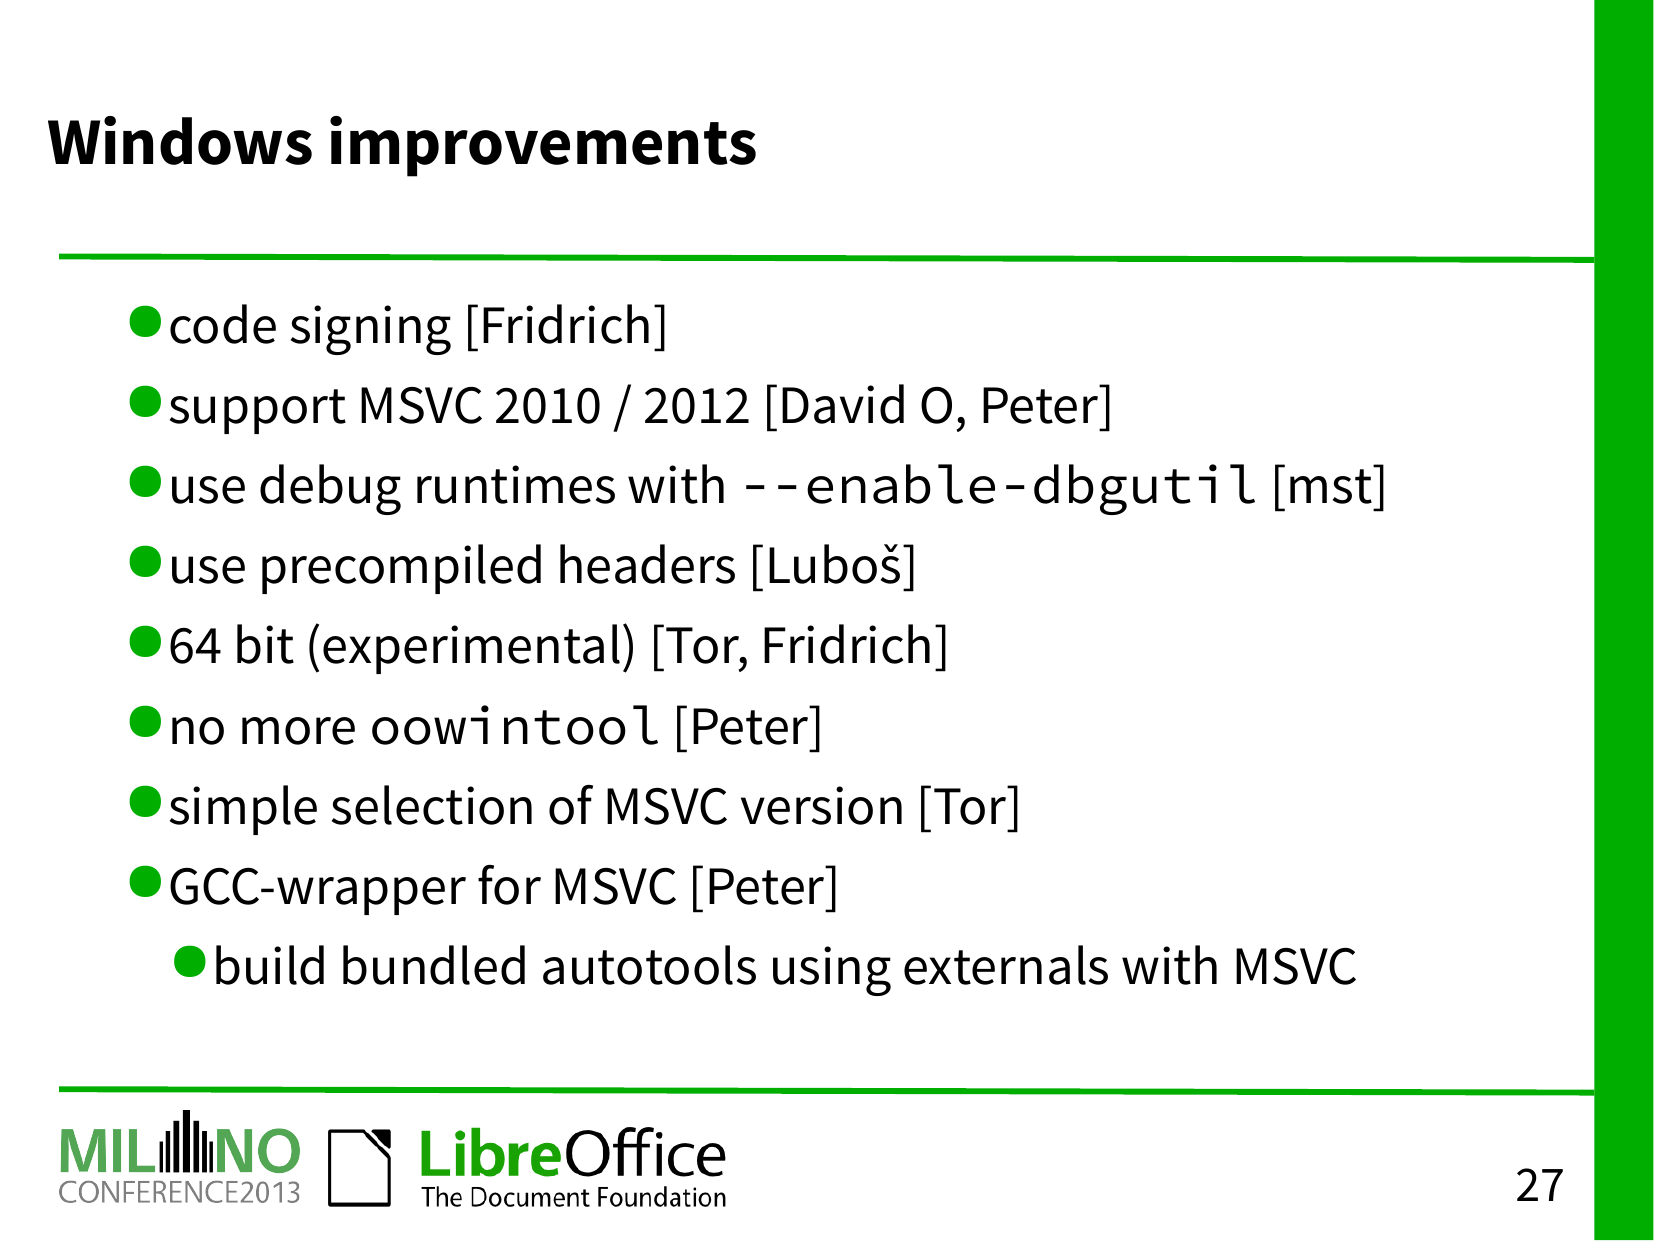

# Windows improvements
code signing [Fridrich]
support MSVC 2010 / 2012 [David O, Peter]
use debug runtimes with --enable-dbgutil [mst]
use precompiled headers [Luboš]
64 bit (experimental) [Tor, Fridrich]
no more oowintool [Peter]
simple selection of MSVC version [Tor]
GCC-wrapper for MSVC [Peter]
build bundled autotools using externals with MSVC
27